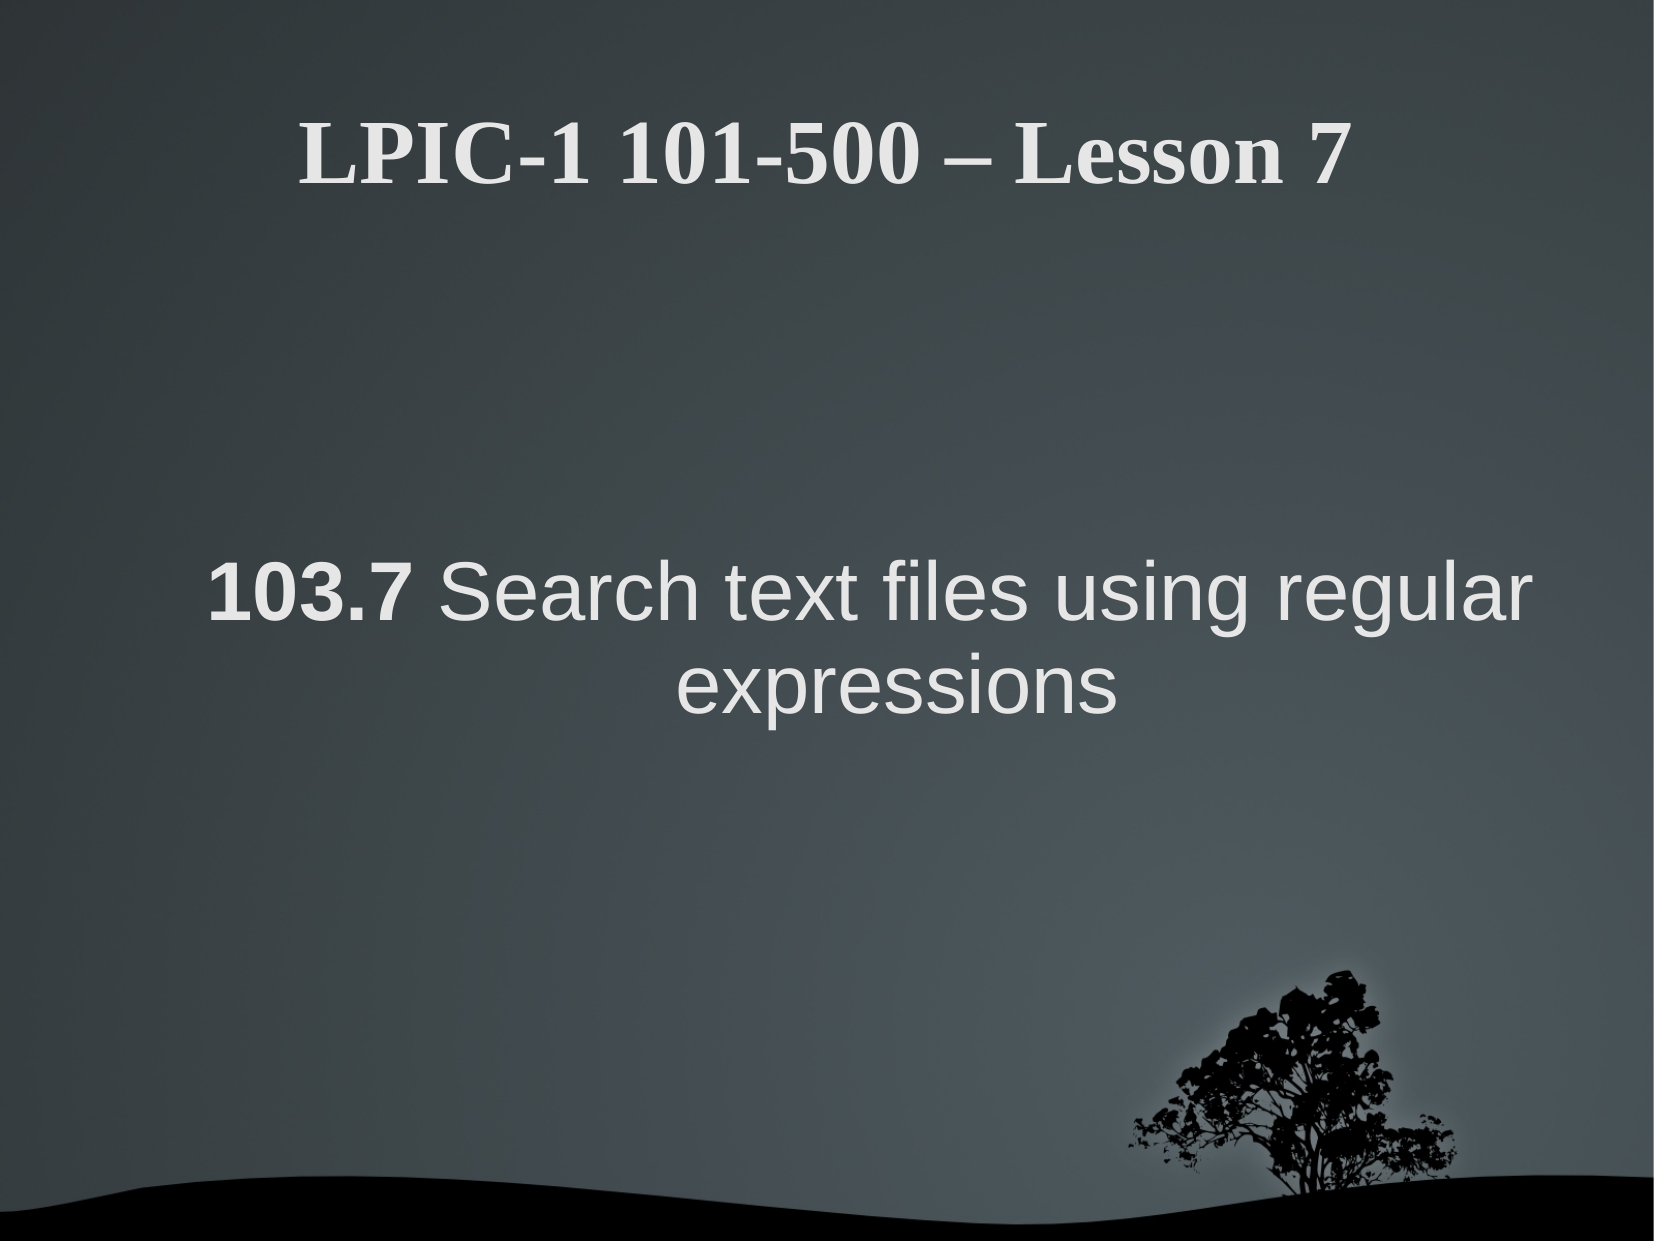

# LPIC-1 101-500 – Lesson 7
103.7 Search text files using regular expressions